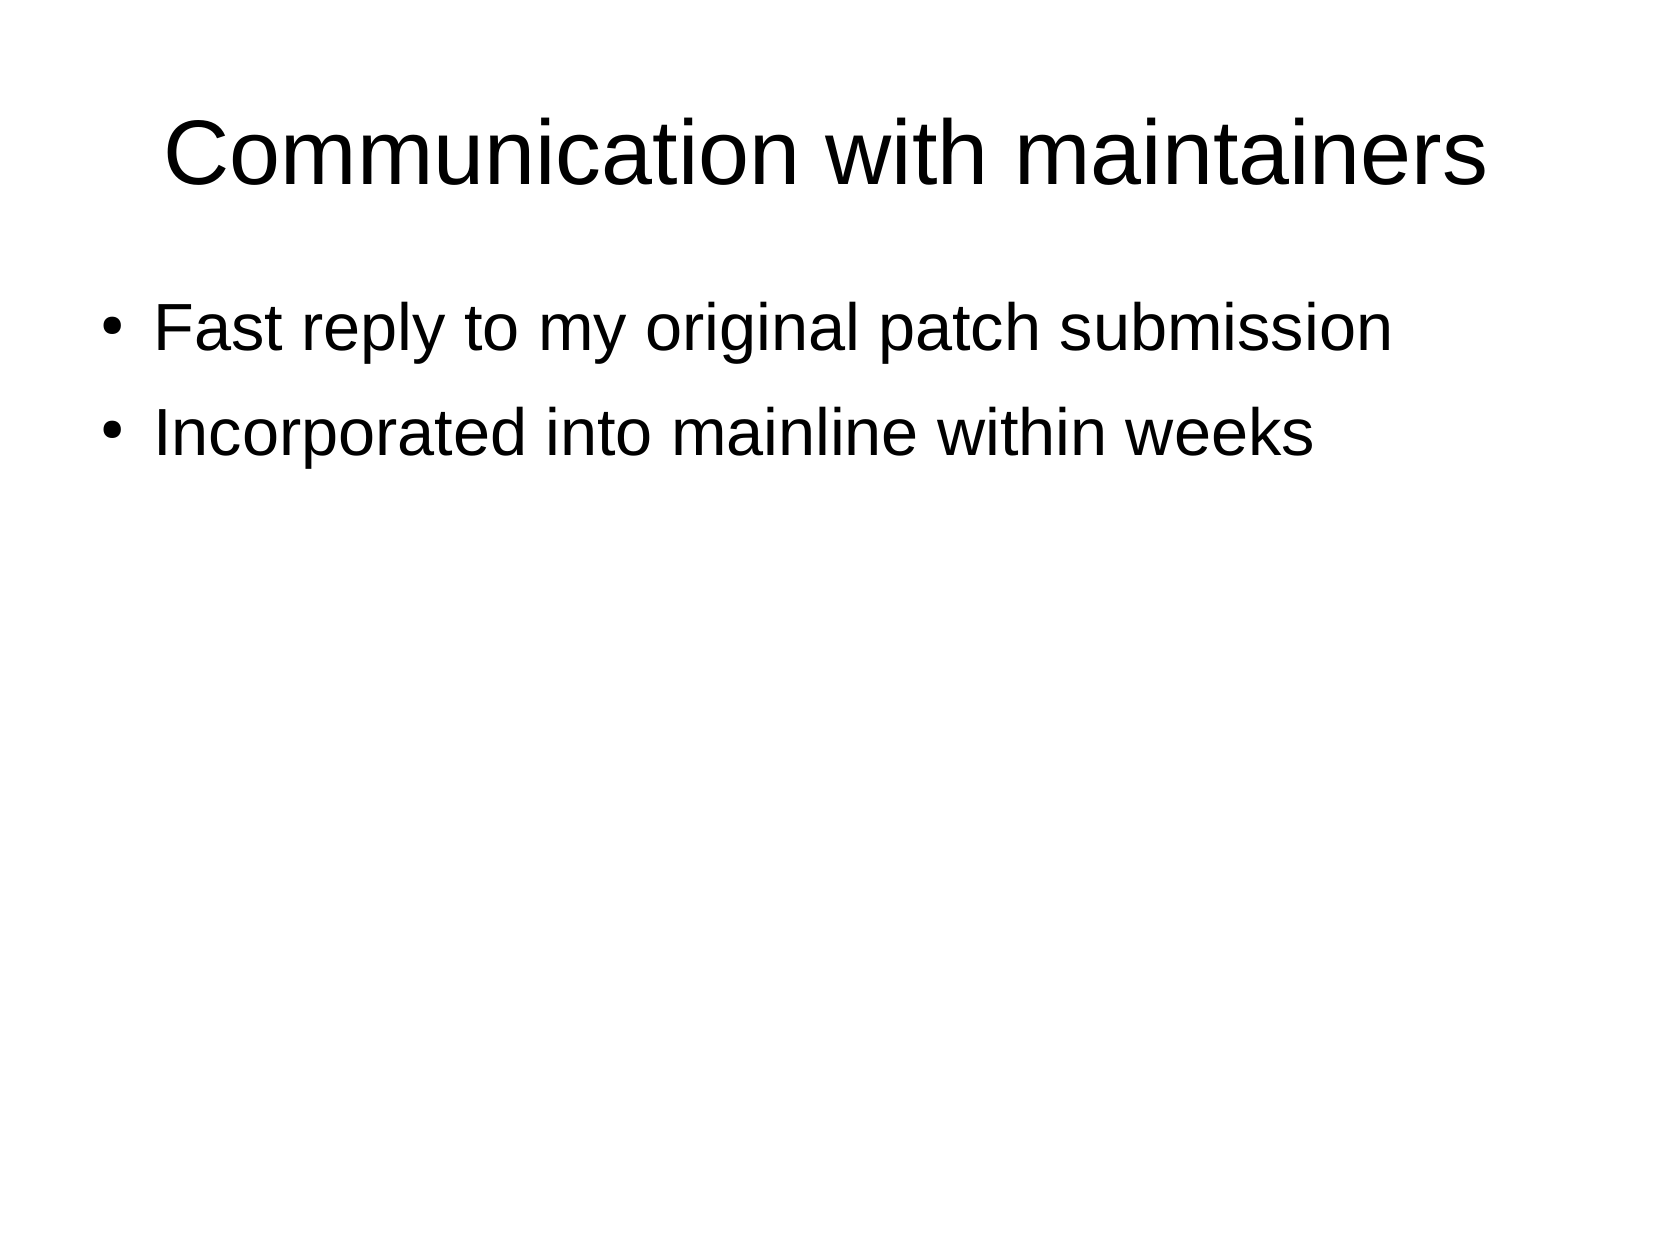

# Communication with maintainers
Fast reply to my original patch submission
Incorporated into mainline within weeks